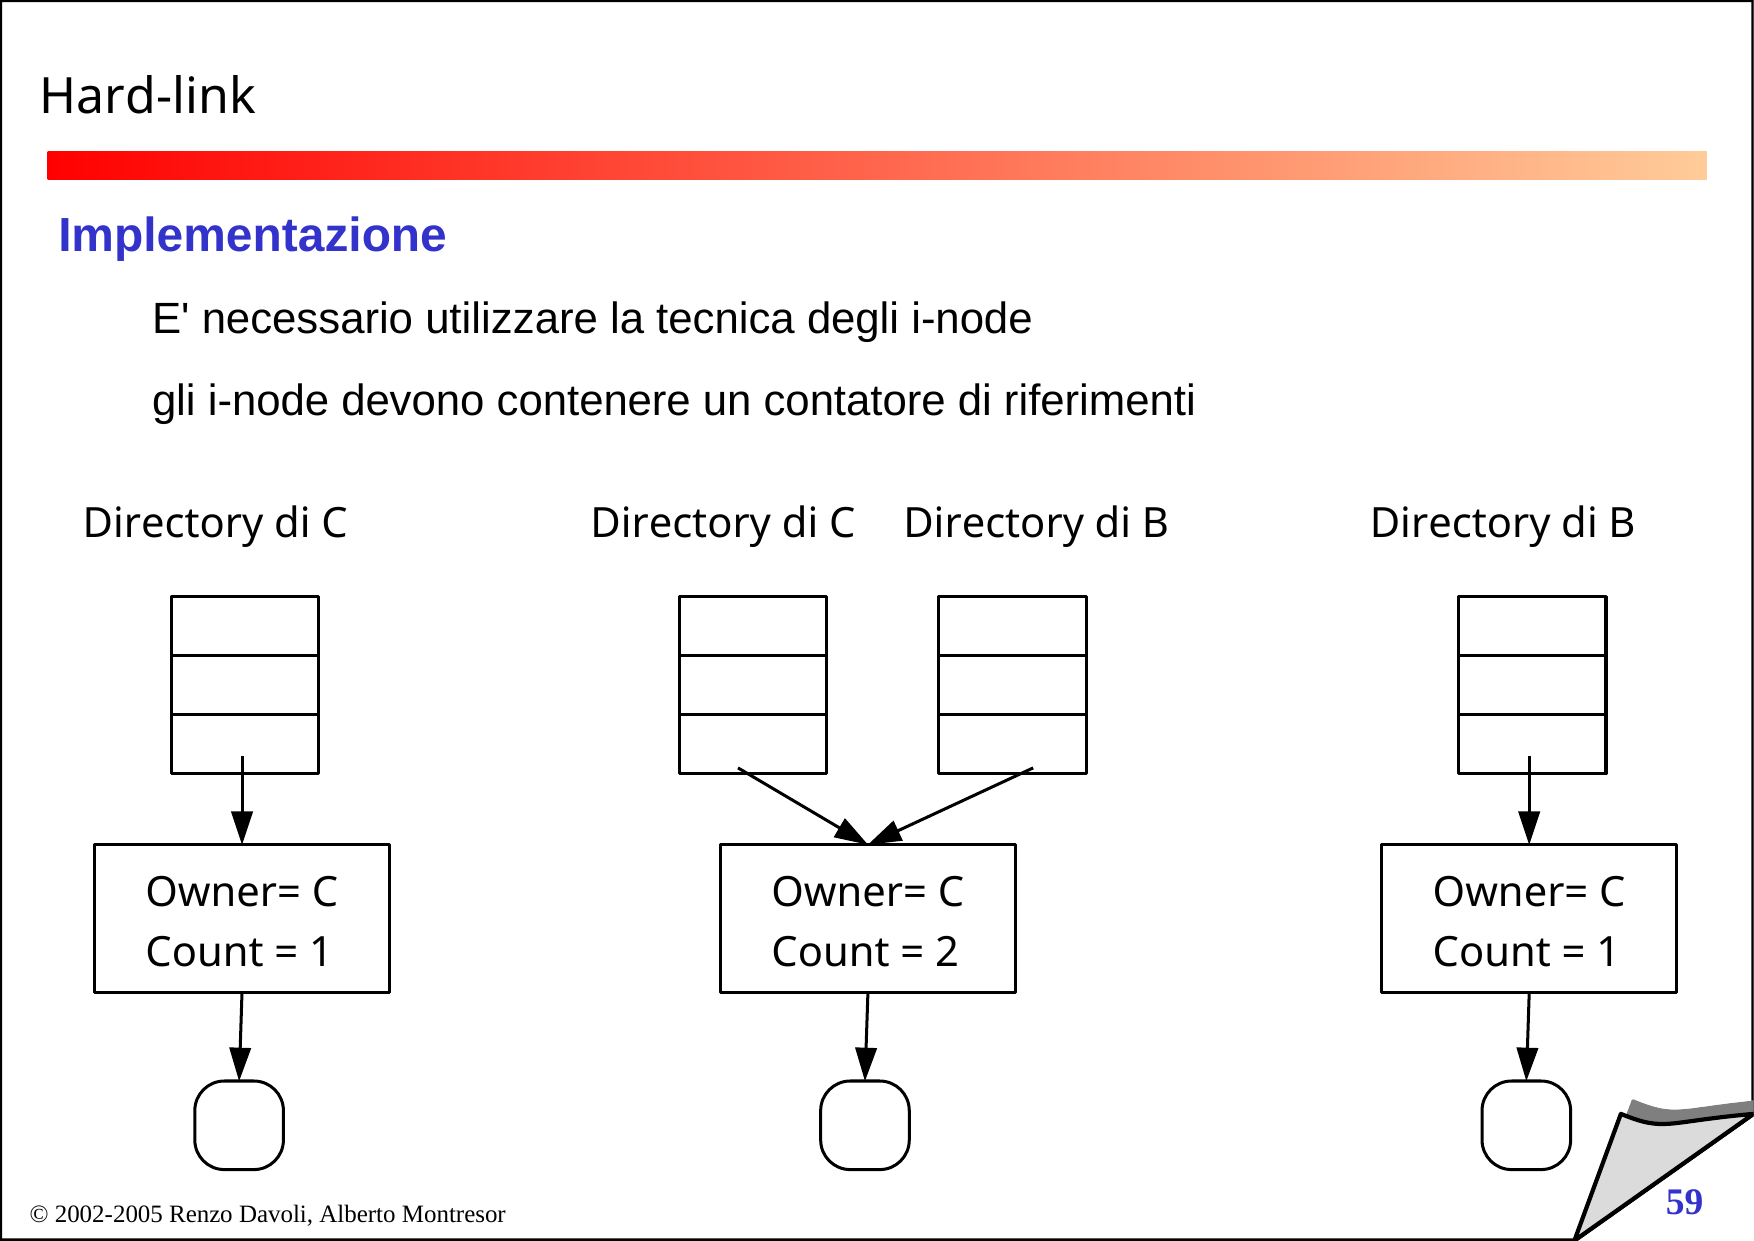

# Hard-link
Implementazione
E' necessario utilizzare la tecnica degli i-node
gli i-node devono contenere un contatore di riferimenti
Directory di C
Directory di C
Directory di B
Directory di B
Owner= C
Count = 1
Owner= C
Count = 2
Owner= C
Count = 1